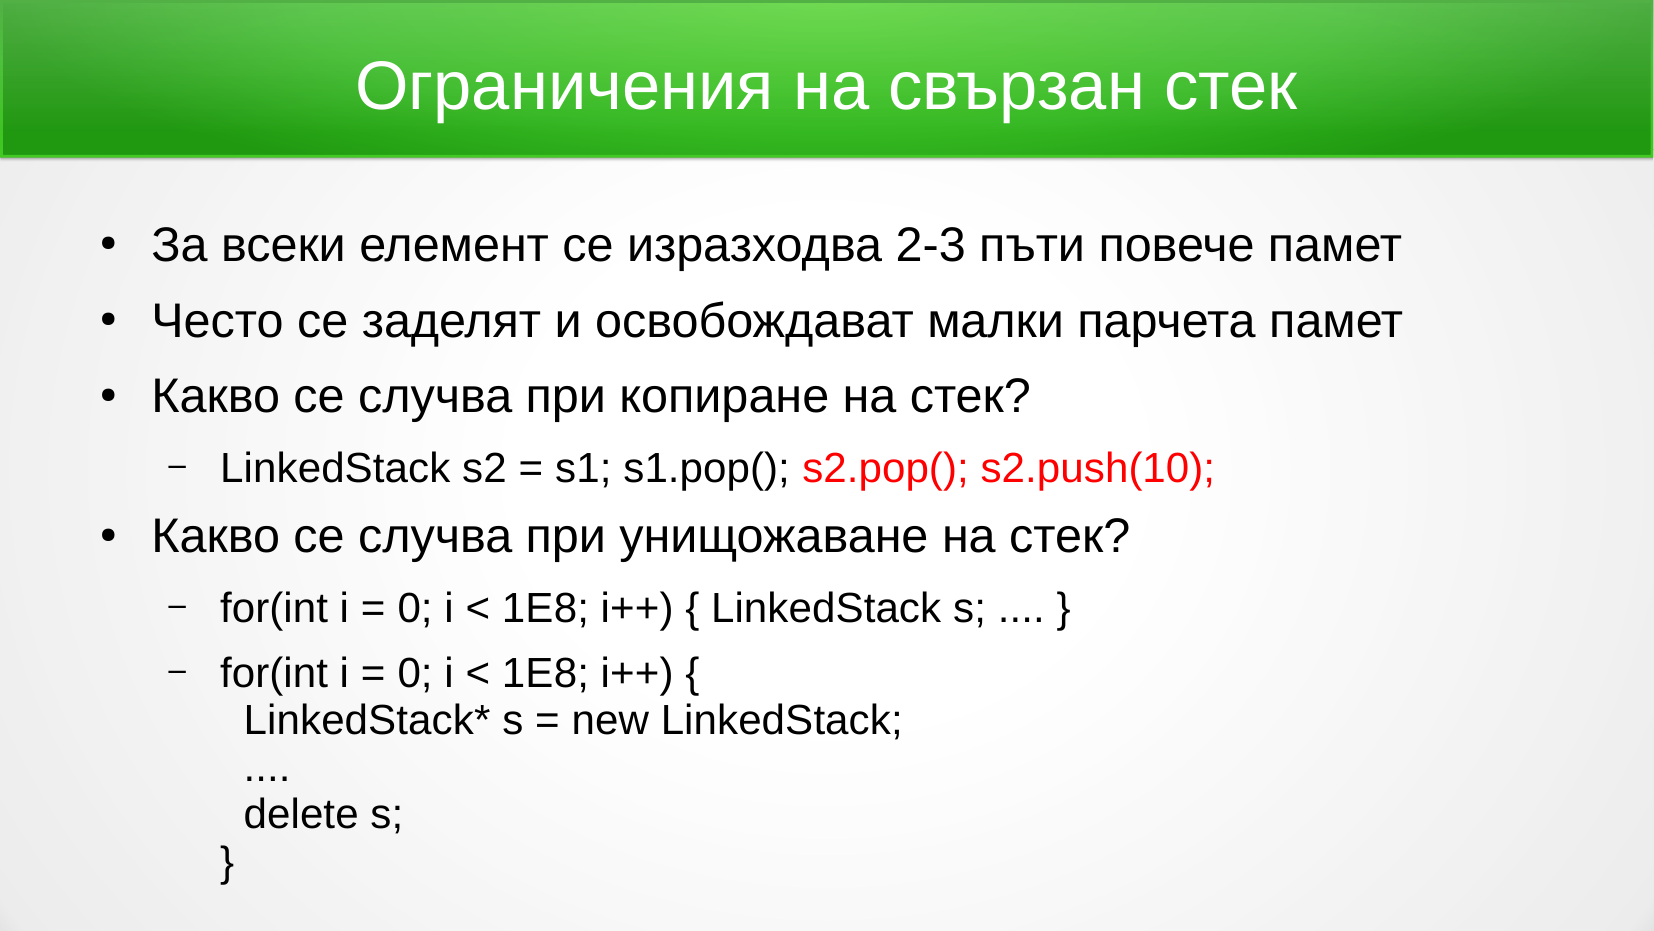

# Ограничения на свързан стек
За всеки елемент се изразходва 2-3 пъти повече памет
Често се заделят и освобождават малки парчета памет
Какво се случва при копиране на стек?
LinkedStack s2 = s1; s1.pop(); s2.pop(); s2.push(10);
Какво се случва при унищожаване на стек?
for(int i = 0; i < 1E8; i++) { LinkedStack s; .... }
for(int i = 0; i < 1E8; i++) {
 LinkedStack* s = new LinkedStack;
 ....
 delete s;
}